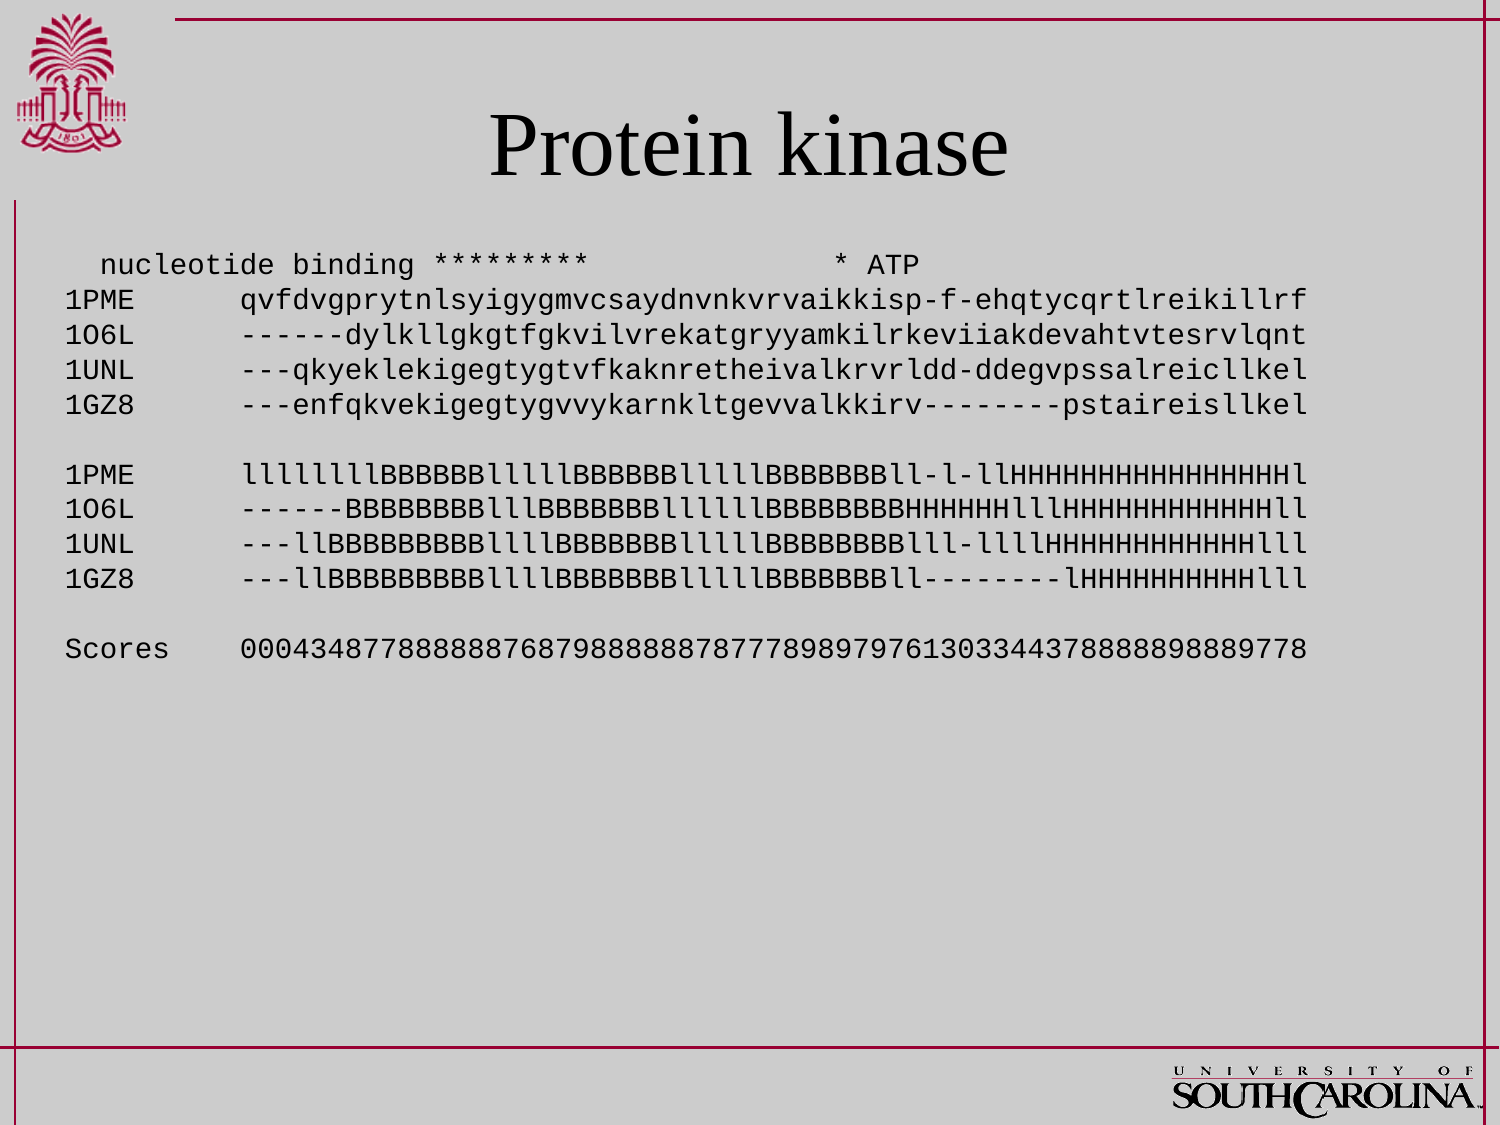

Protein kinase
 nucleotide binding ********* 		 * ATP
1PME qvfdvgprytnlsyigygmvcsaydnvnkvrvaikkisp-f-ehqtycqrtlreikillrf
1O6L ------dylkllgkgtfgkvilvrekatgryyamkilrkeviiakdevahtvtesrvlqnt
1UNL ---qkyeklekigegtygtvfkaknretheivalkrvrldd-ddegvpssalreicllkel
1GZ8 ---enfqkvekigegtygvvykarnkltgevvalkkirv--------pstaireisllkel
1PME llllllllBBBBBBlllllBBBBBBlllllBBBBBBBll-l-llHHHHHHHHHHHHHHHHl
1O6L ------BBBBBBBBlllBBBBBBBllllllBBBBBBBBHHHHHHlllHHHHHHHHHHHHll
1UNL ---llBBBBBBBBBllllBBBBBBBlllllBBBBBBBBlll-llllHHHHHHHHHHHHlll
1GZ8 ---llBBBBBBBBBllllBBBBBBBlllllBBBBBBBll--------lHHHHHHHHHHlll
Scores 0004348778888887687988888878777898979761303344378888898889778